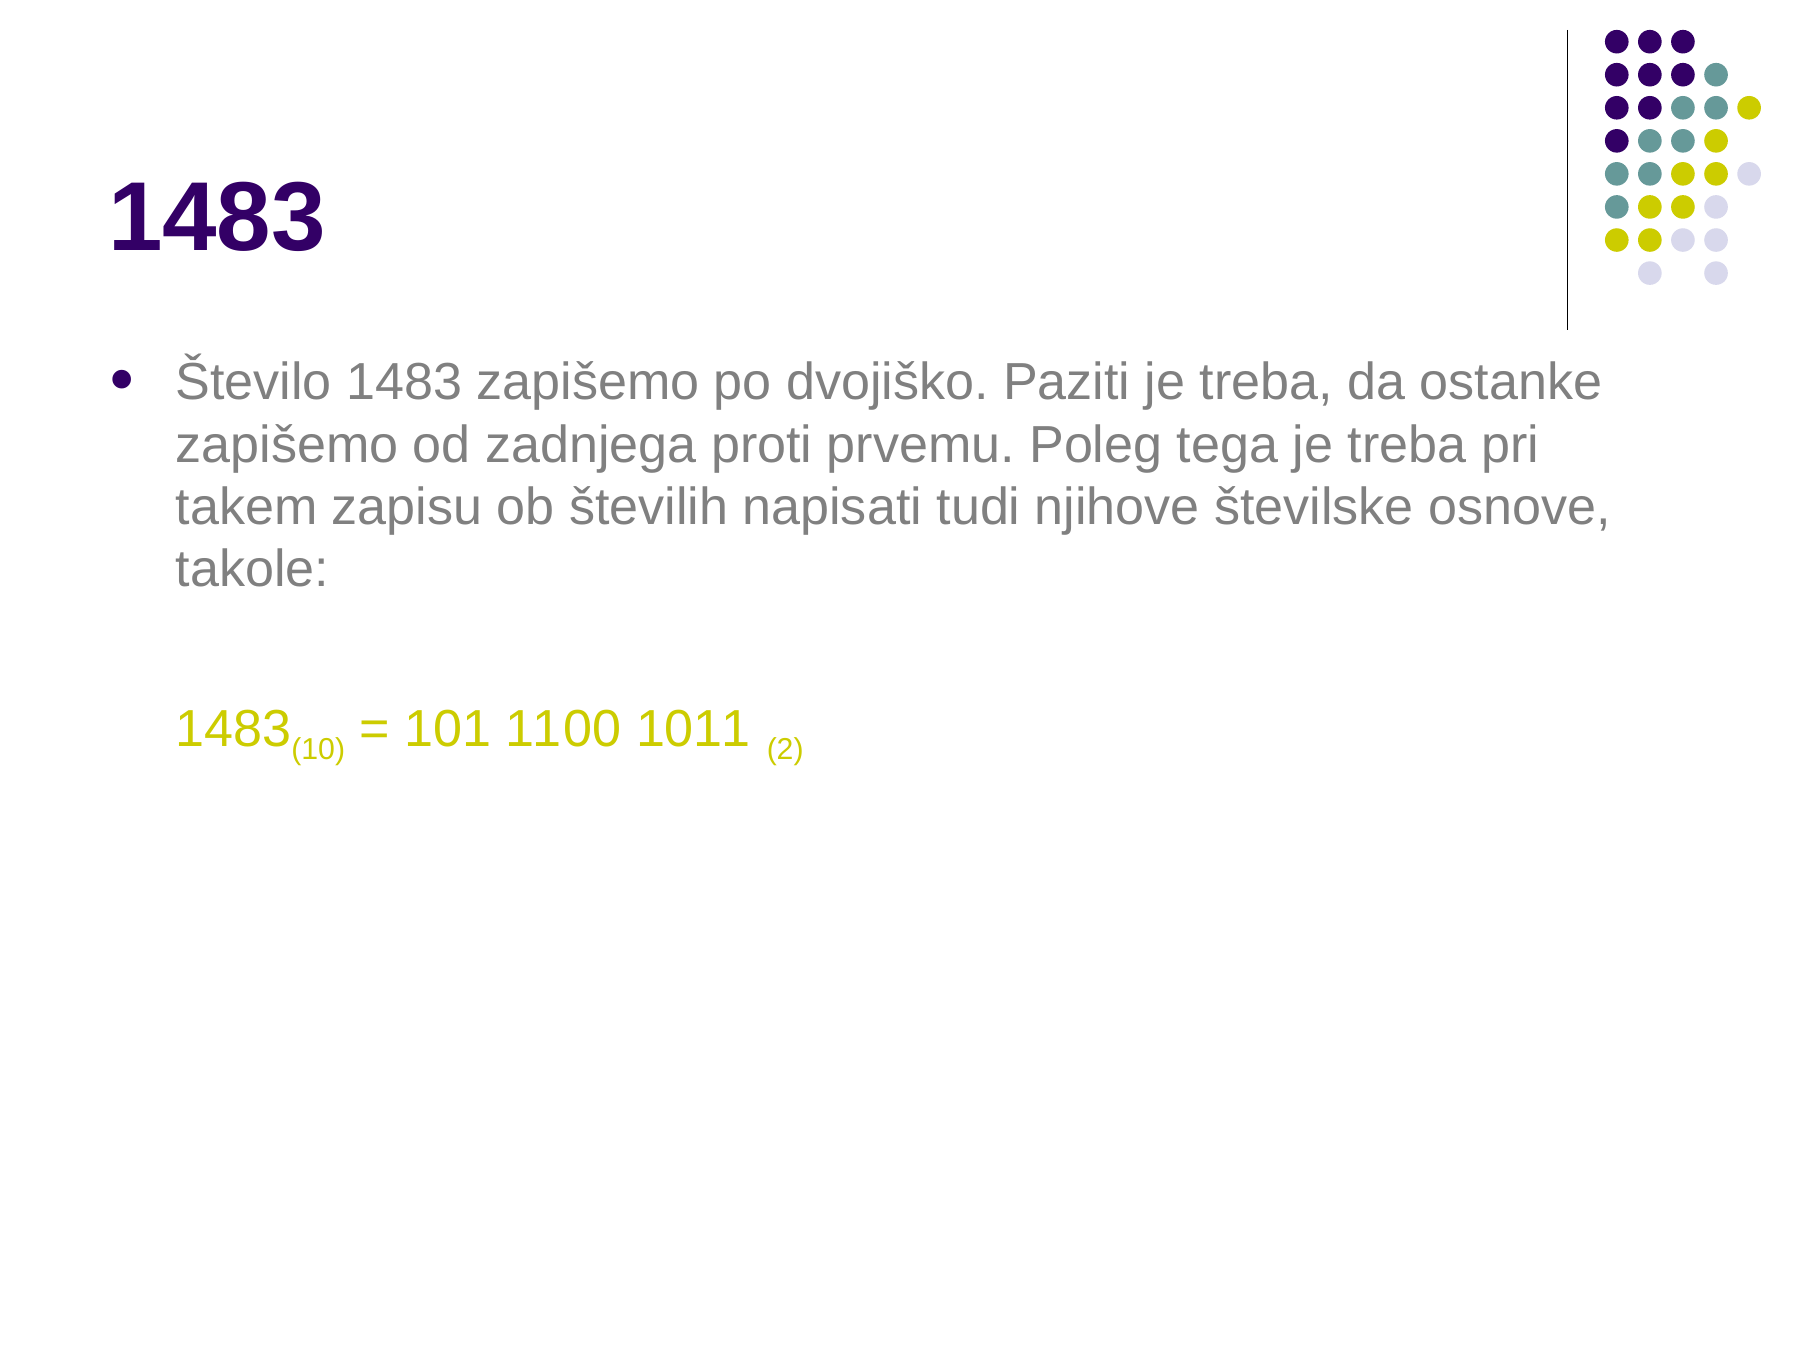

# 1483
Število 1483 zapišemo po dvojiško. Paziti je treba, da ostanke zapišemo od zadnjega proti prvemu. Poleg tega je treba pri takem zapisu ob številih napisati tudi njihove številske osnove, takole:
	1483(10) = 101 1100 1011 (2)